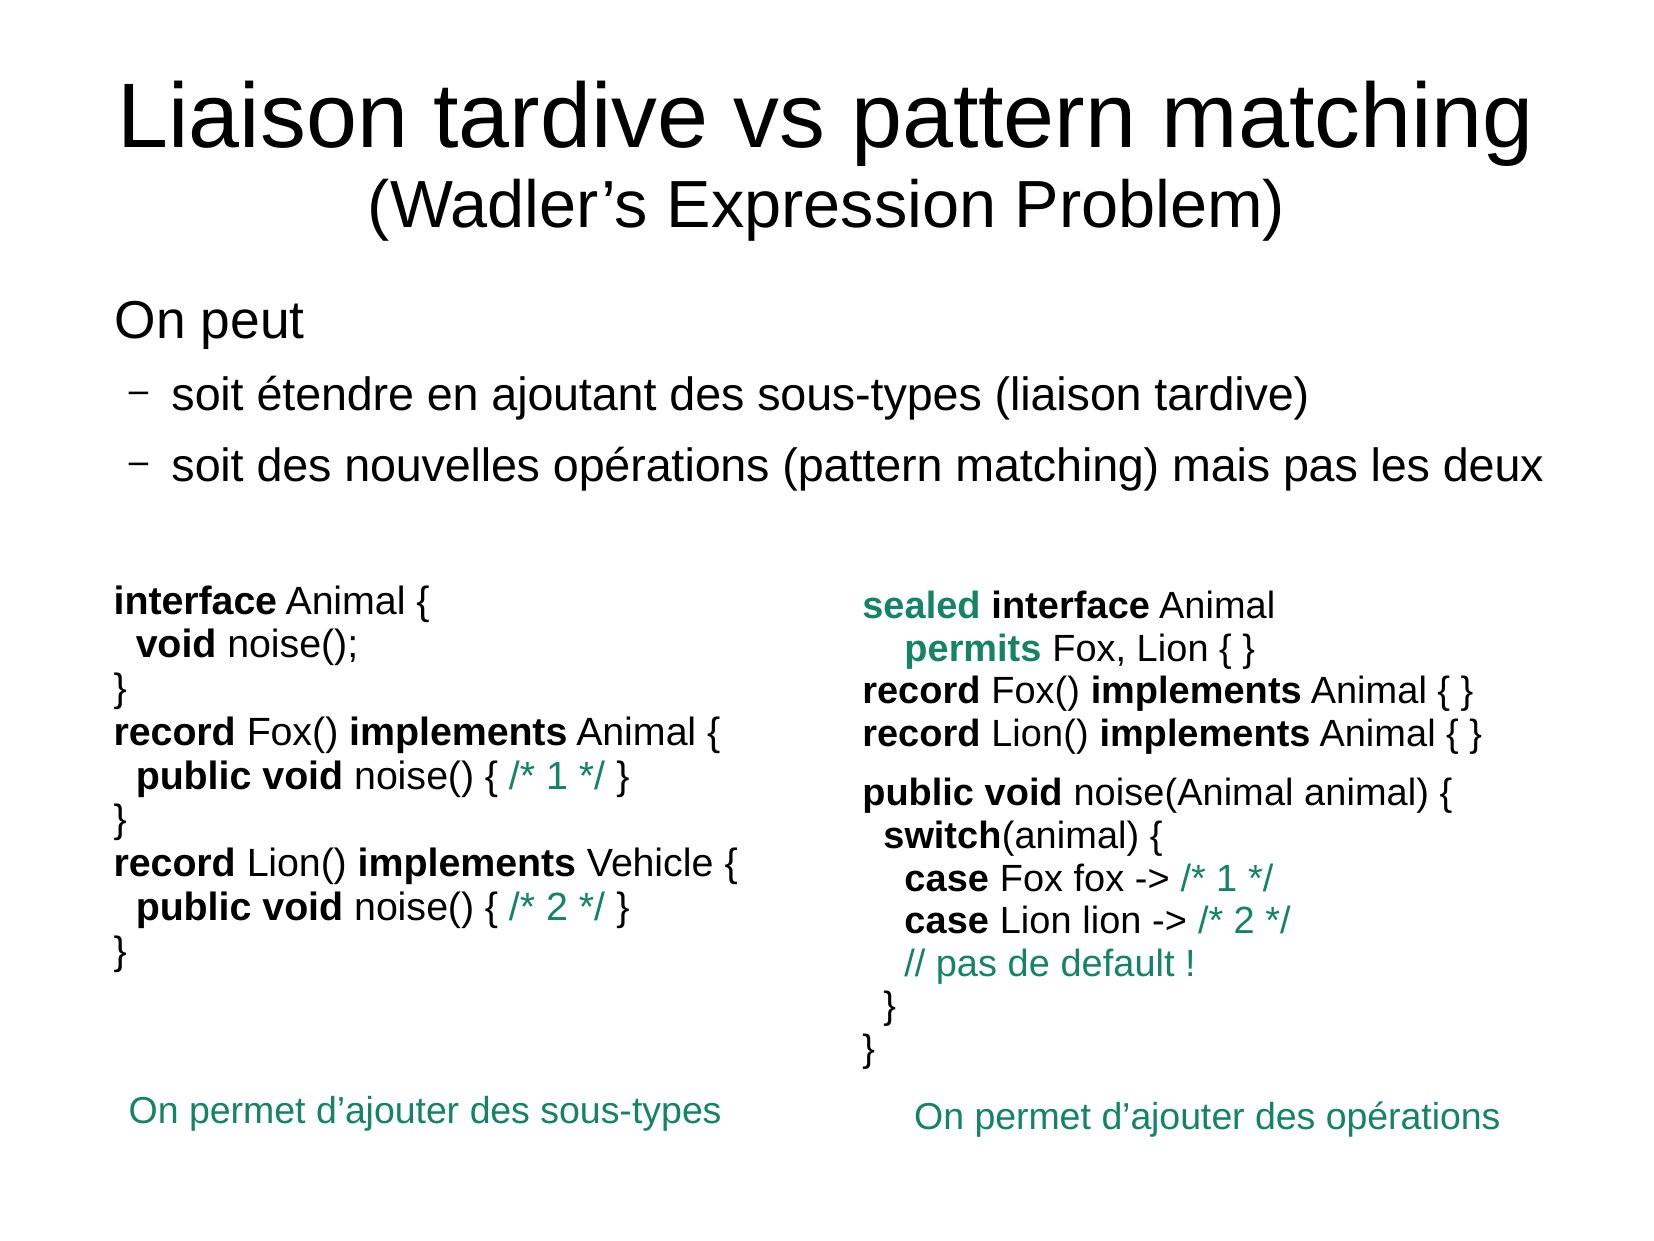

# Liaison tardive vs pattern matching (Wadler’s Expression Problem)
On peut
soit étendre en ajoutant des sous-types (liaison tardive)
soit des nouvelles opérations (pattern matching) mais pas les deux
interface Animal {
 void noise();
}
record Fox() implements Animal {
 public void noise() { /* 1 */ }
}
record Lion() implements Vehicle {
 public void noise() { /* 2 */ }
}
sealed interface Animal
 permits Fox, Lion { }
record Fox() implements Animal { }
record Lion() implements Animal { }
public void noise(Animal animal) {
 switch(animal) {
 case Fox fox -> /* 1 */
 case Lion lion -> /* 2 */
 // pas de default !
 }
}
On permet d’ajouter des sous-types
On permet d’ajouter des opérations